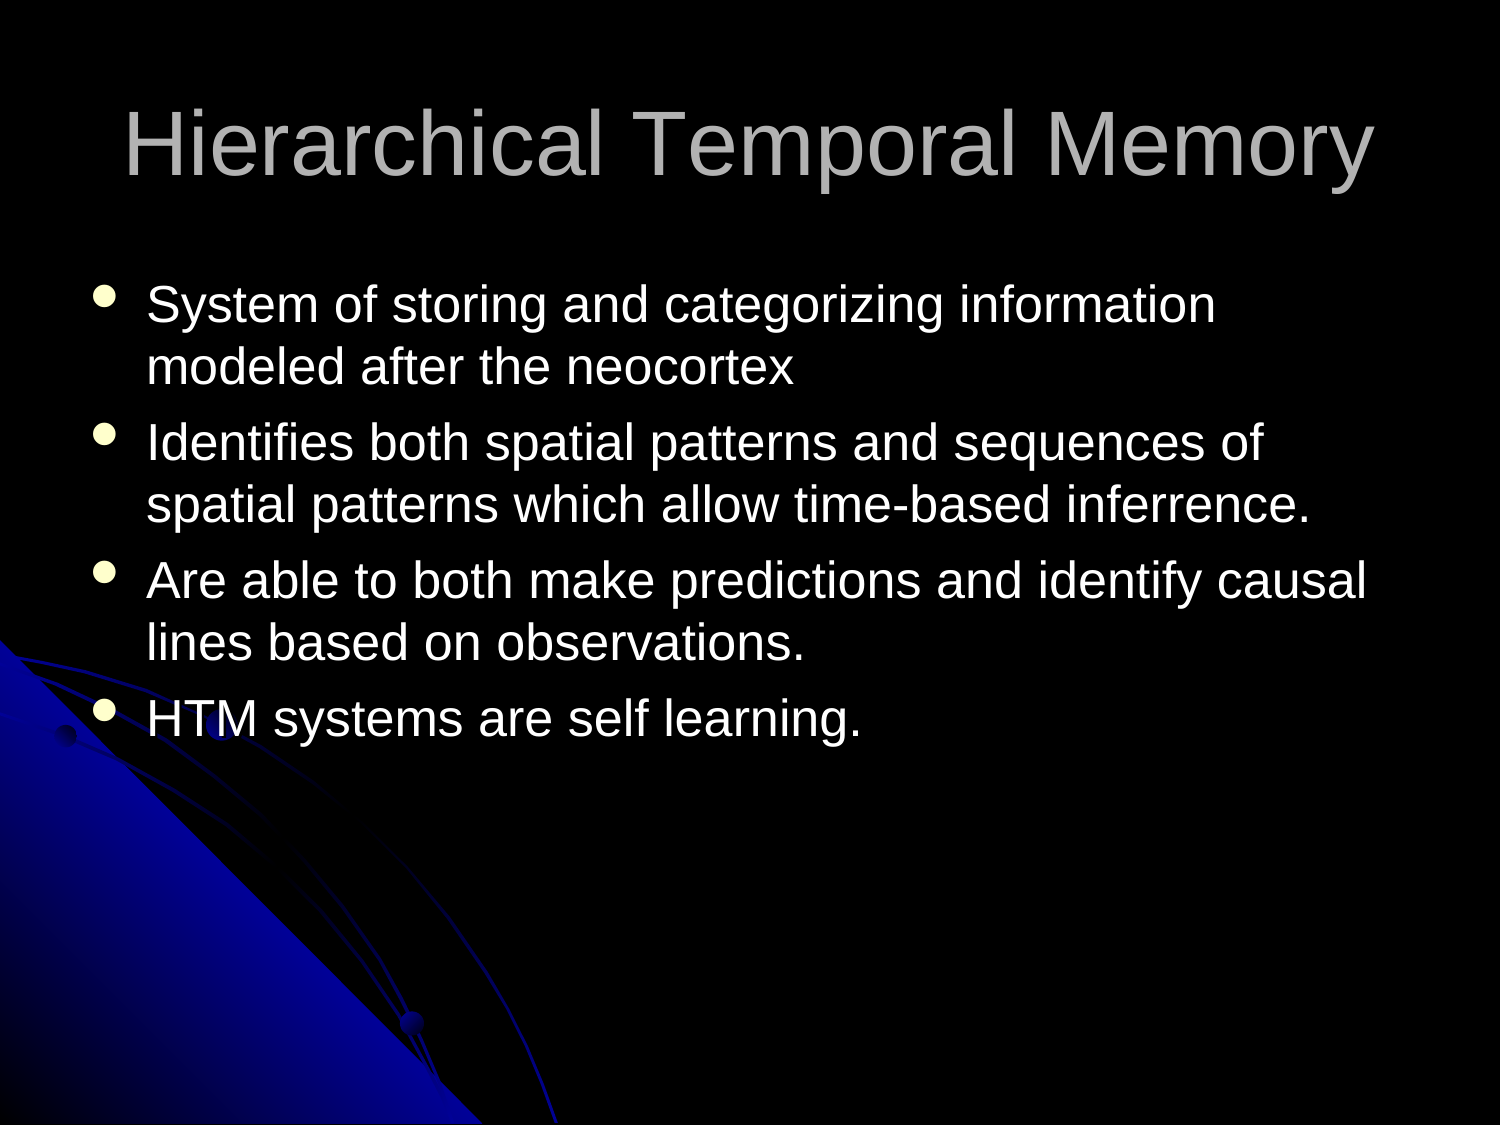

# Hierarchical Temporal Memory
System of storing and categorizing information modeled after the neocortex
Identifies both spatial patterns and sequences of spatial patterns which allow time-based inferrence.
Are able to both make predictions and identify causal lines based on observations.
HTM systems are self learning.